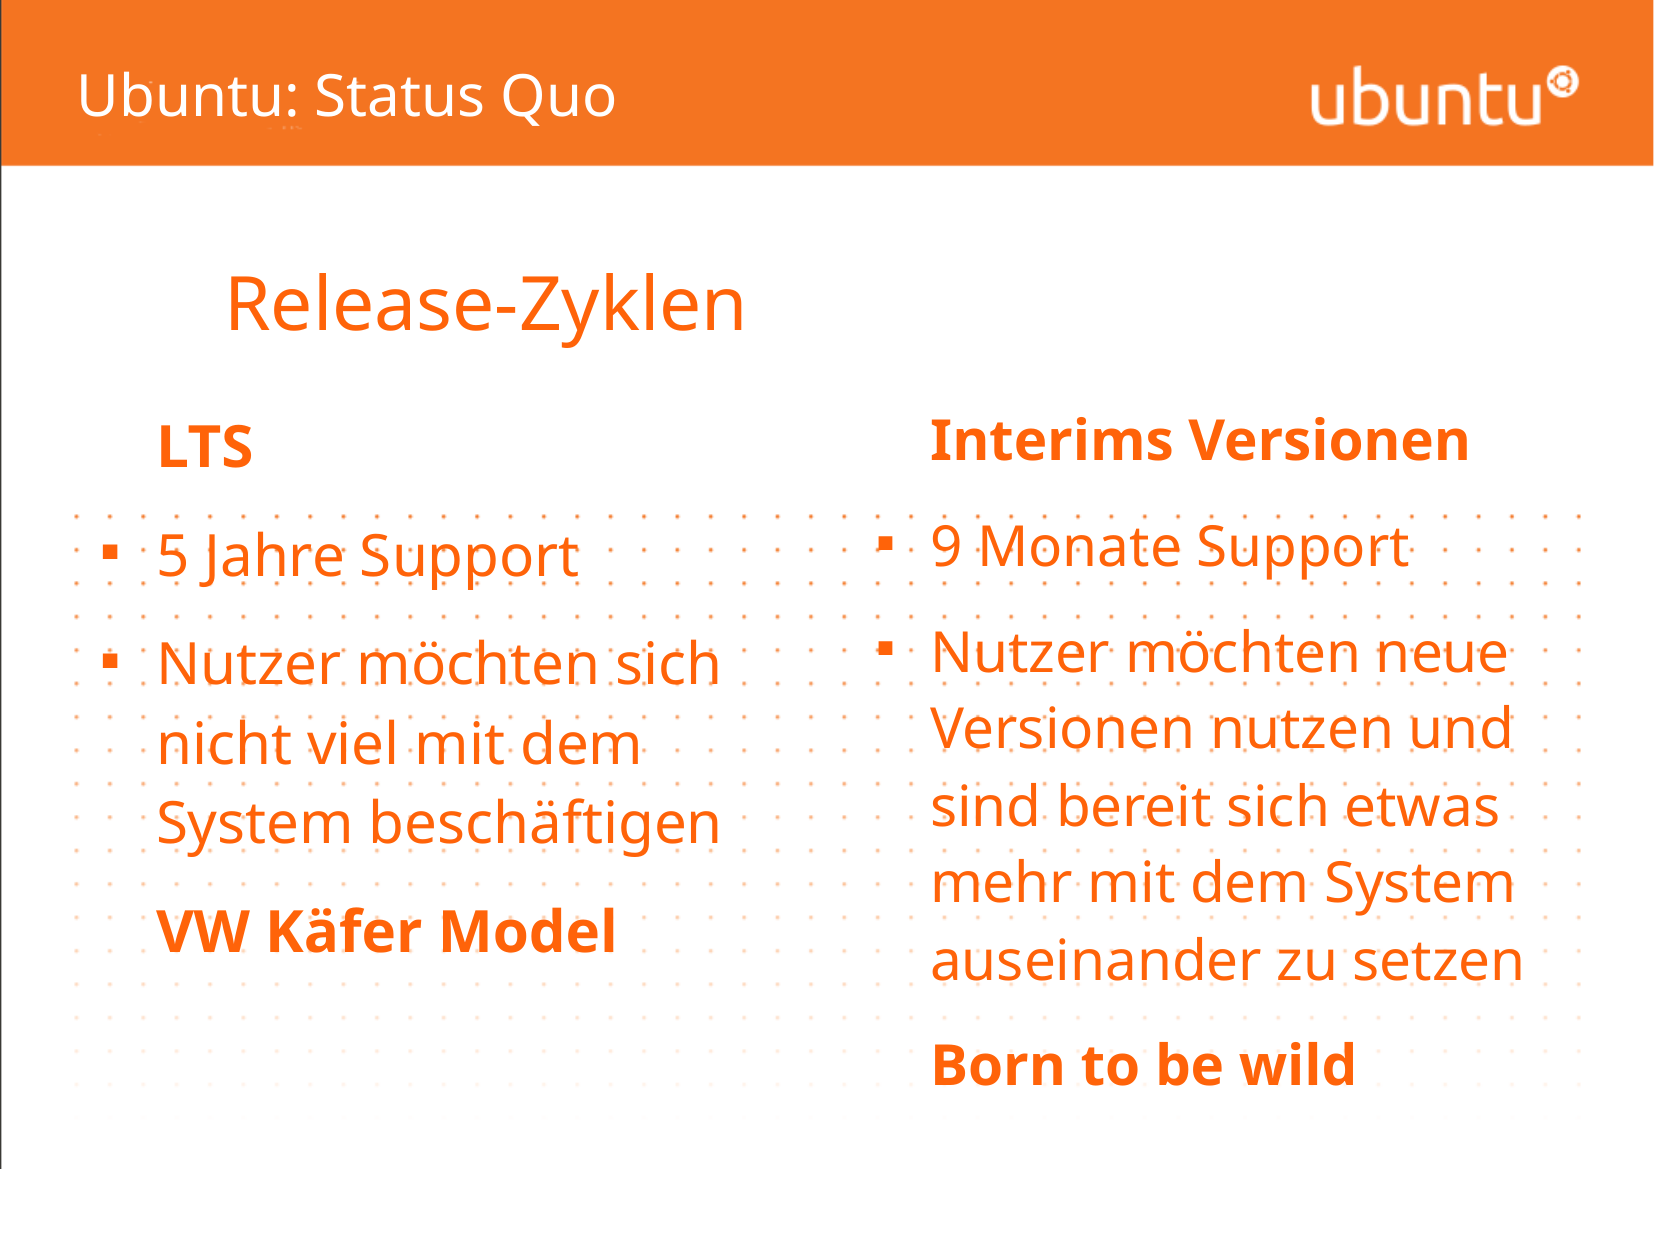

# Ubuntu: Status Quo
Release-Zyklen
Interims Versionen
9 Monate Support
Nutzer möchten neue Versionen nutzen und sind bereit sich etwas mehr mit dem System auseinander zu setzen
Born to be wild
LTS
5 Jahre Support
Nutzer möchten sich nicht viel mit dem System beschäftigen
VW Käfer Model